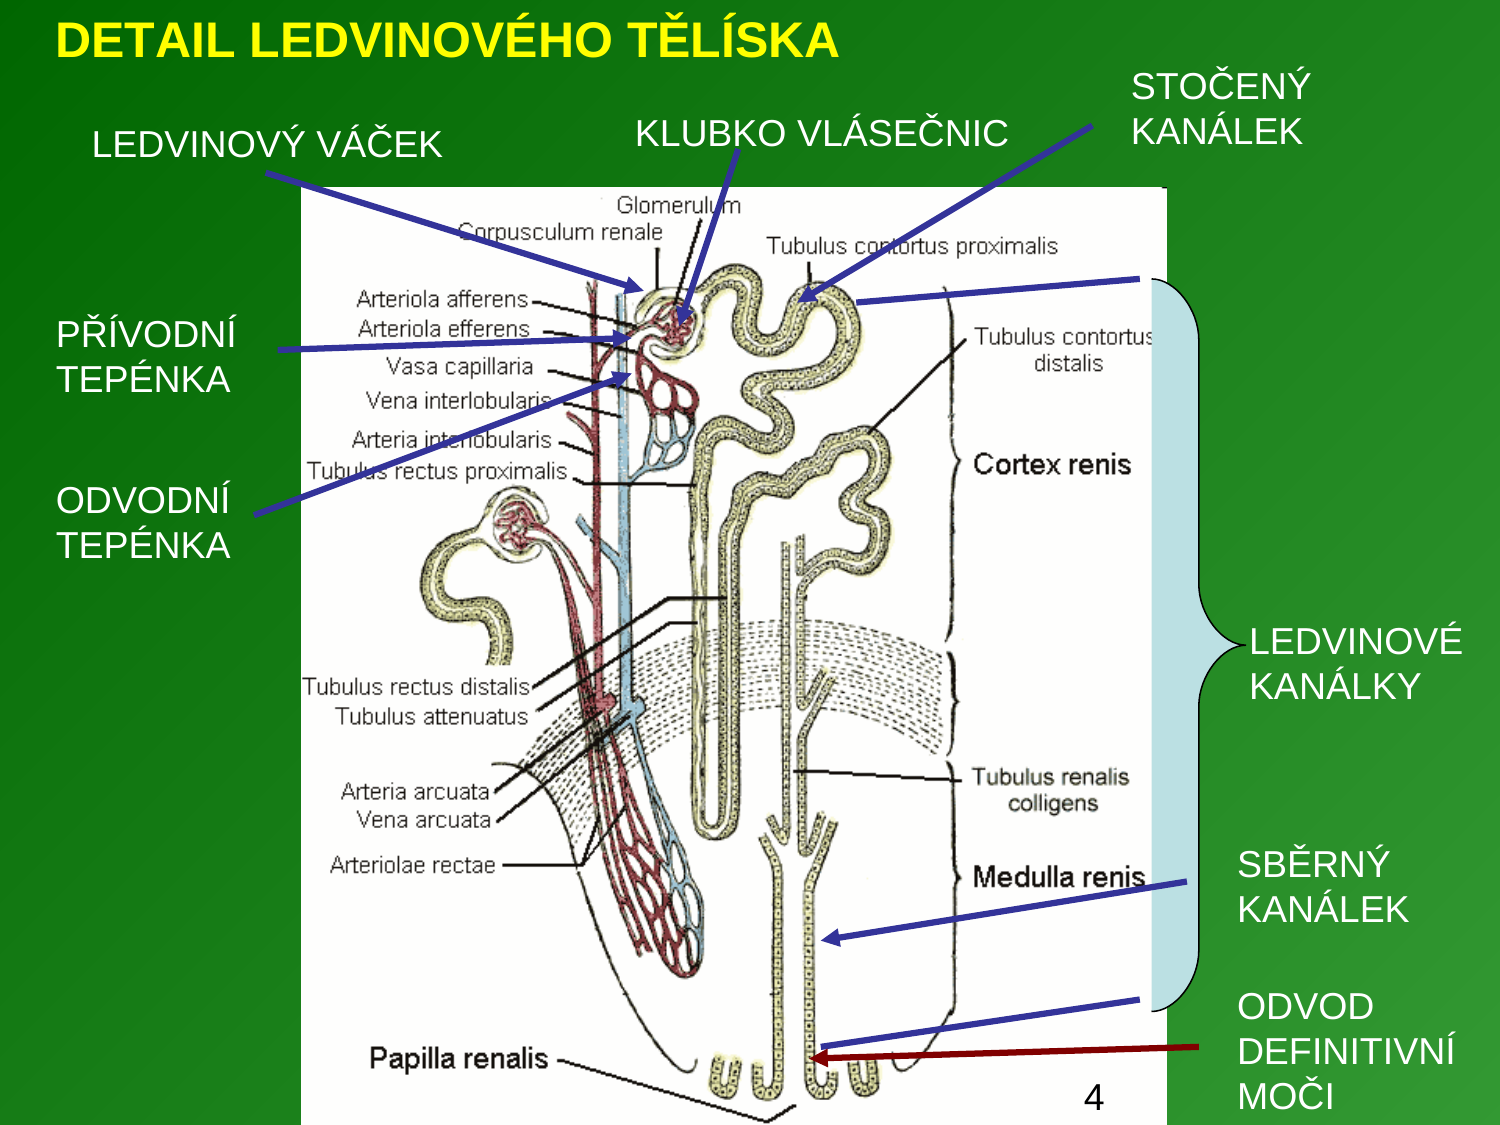

DETAIL LEDVINOVÉHO TĚLÍSKA
STOČENÝ KANÁLEK
KLUBKO VLÁSEČNIC
LEDVINOVÝ VÁČEK
PŘÍVODNÍ TEPÉNKA
ODVODNÍ TEPÉNKA
LEDVINOVÉ KANÁLKY
SBĚRNÝ KANÁLEK
ODVOD DEFINITIVNÍ MOČI
4